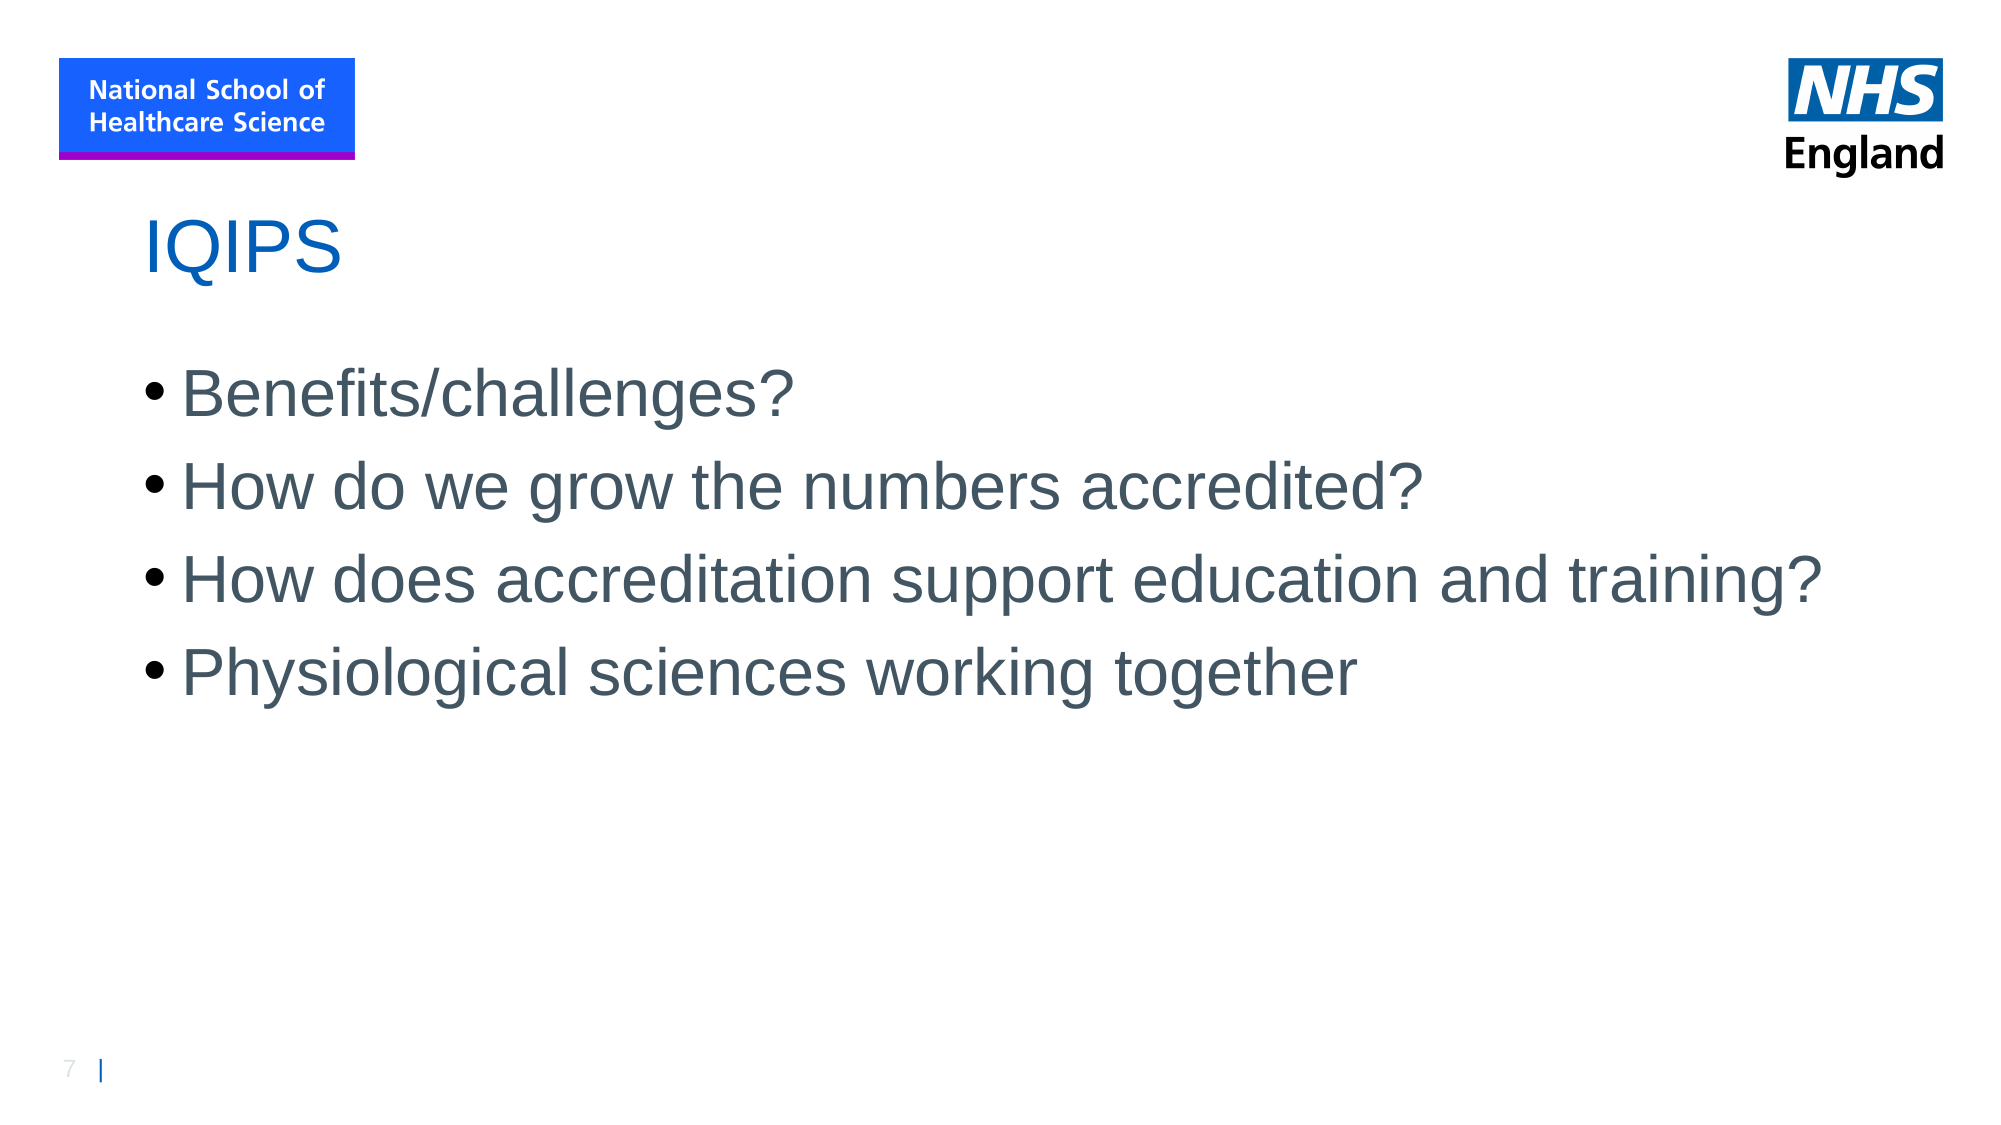

# IQIPS
Benefits/challenges?
How do we grow the numbers accredited?
How does accreditation support education and training?
Physiological sciences working together